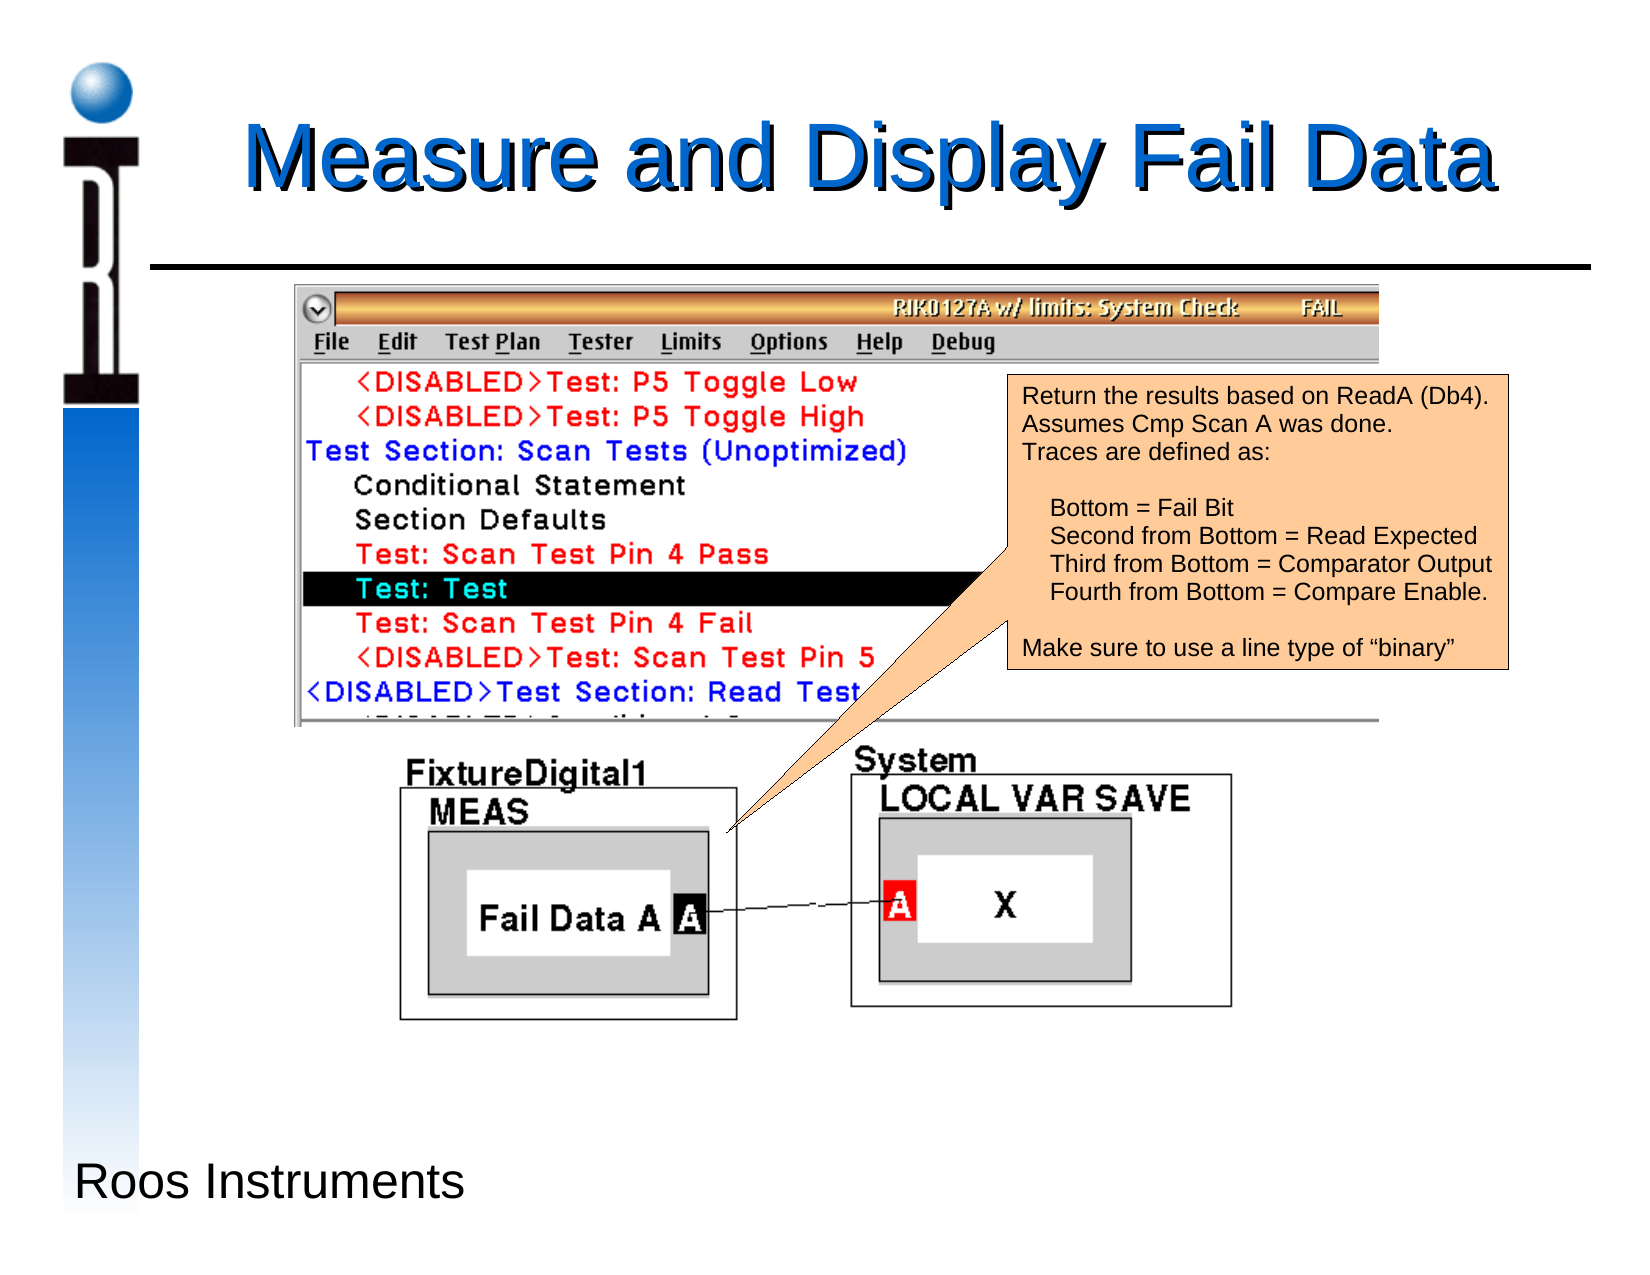

# Measure and Display Fail Data
Return the results based on ReadA (Db4).
Assumes Cmp Scan A was done.
Traces are defined as:
 Bottom = Fail Bit
 Second from Bottom = Read Expected
 Third from Bottom = Comparator Output
 Fourth from Bottom = Compare Enable.
Make sure to use a line type of “binary”